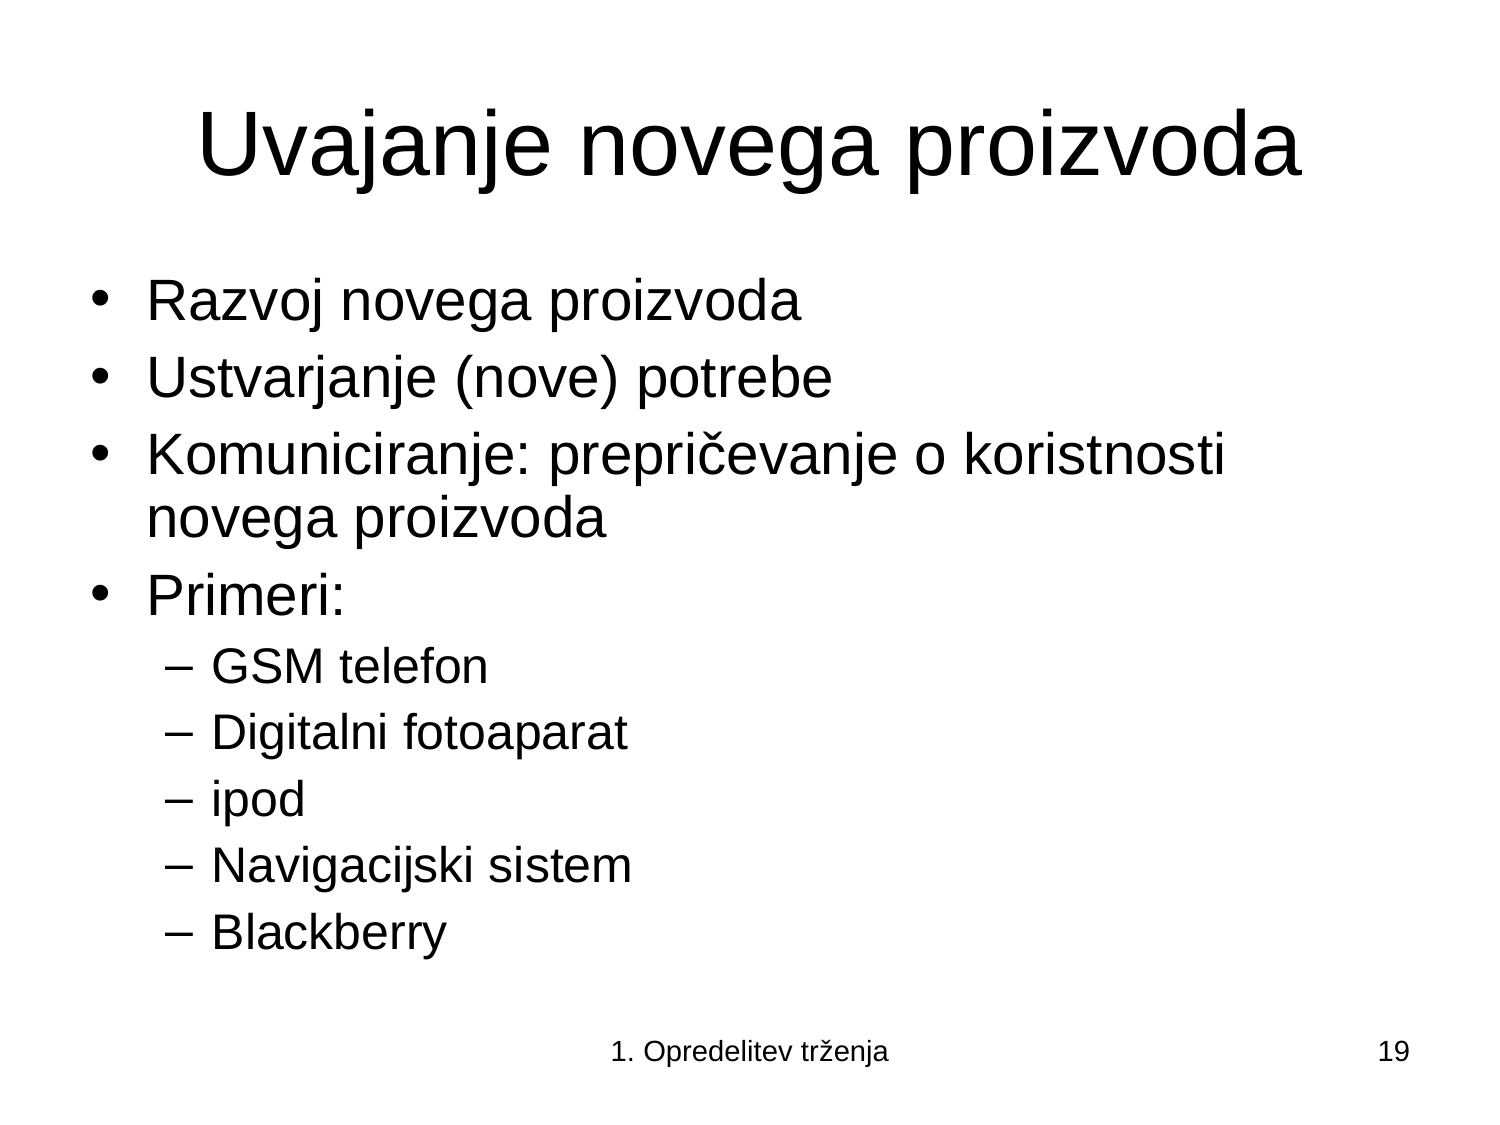

# Uvajanje novega proizvoda
Razvoj novega proizvoda
Ustvarjanje (nove) potrebe
Komuniciranje: prepričevanje o koristnosti novega proizvoda
Primeri:
GSM telefon
Digitalni fotoaparat
ipod
Navigacijski sistem
Blackberry
1. Opredelitev trženja